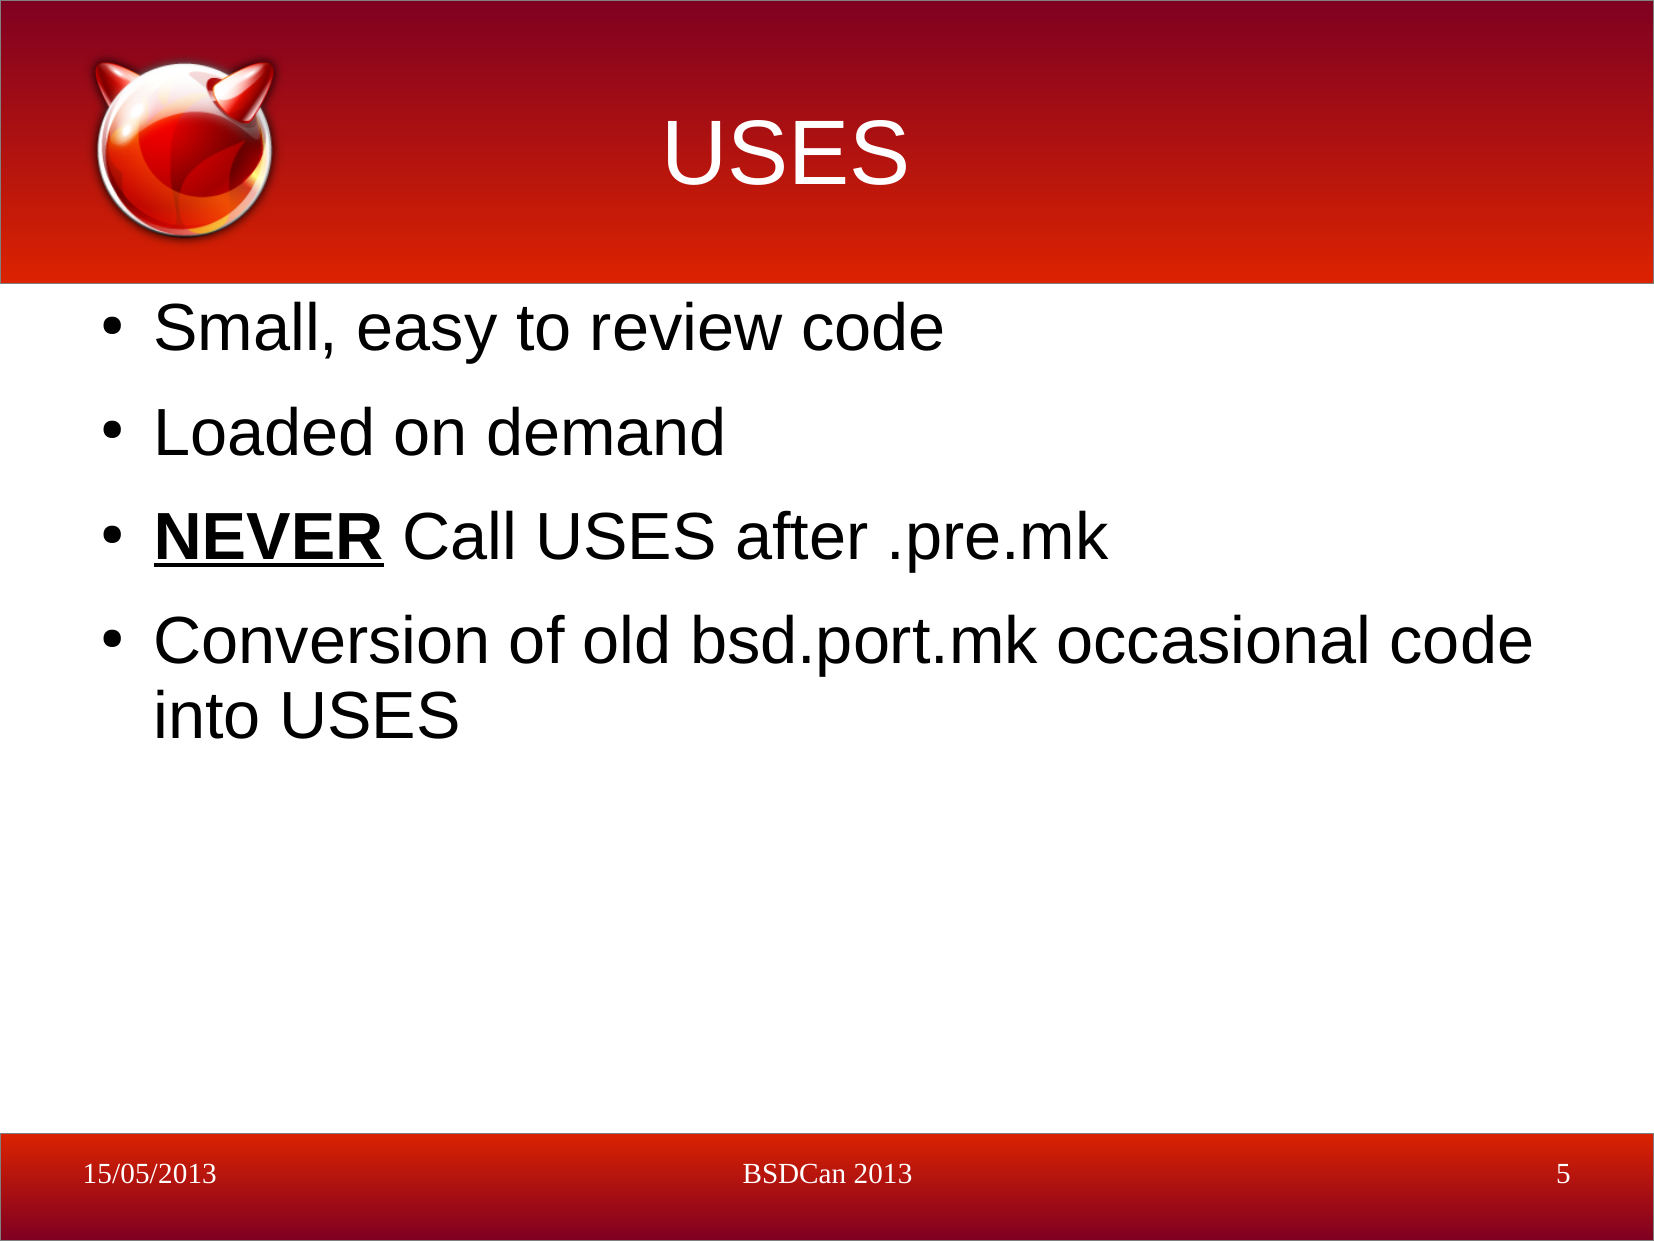

# USES
Small, easy to review code
Loaded on demand
NEVER Call USES after .pre.mk
Conversion of old bsd.port.mk occasional code into USES
15/05/2013
BSDCan 2013
5